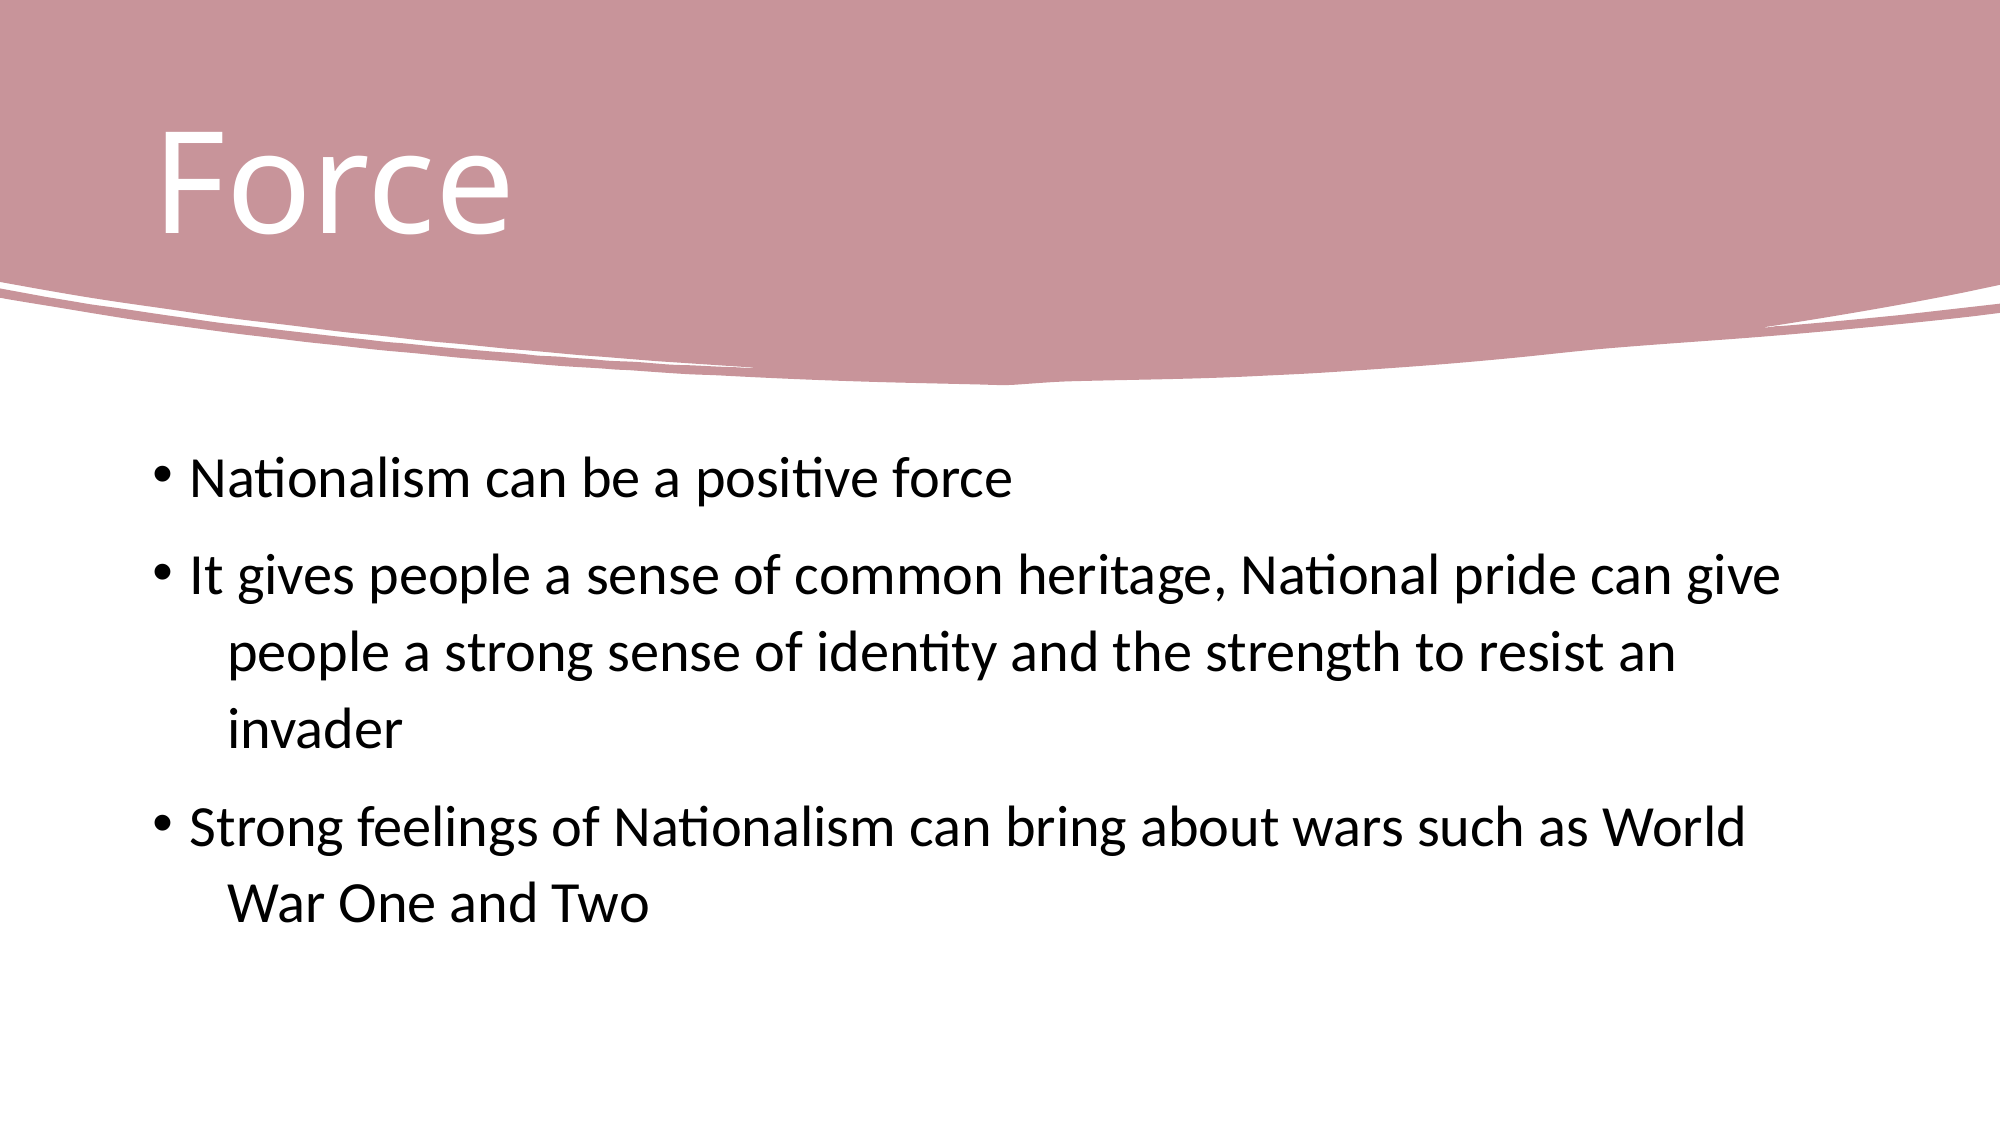

# Force
Nationalism can be a positive force
It gives people a sense of common heritage, National pride can give people a strong sense of identity and the strength to resist an invader
Strong feelings of Nationalism can bring about wars such as World War One and Two